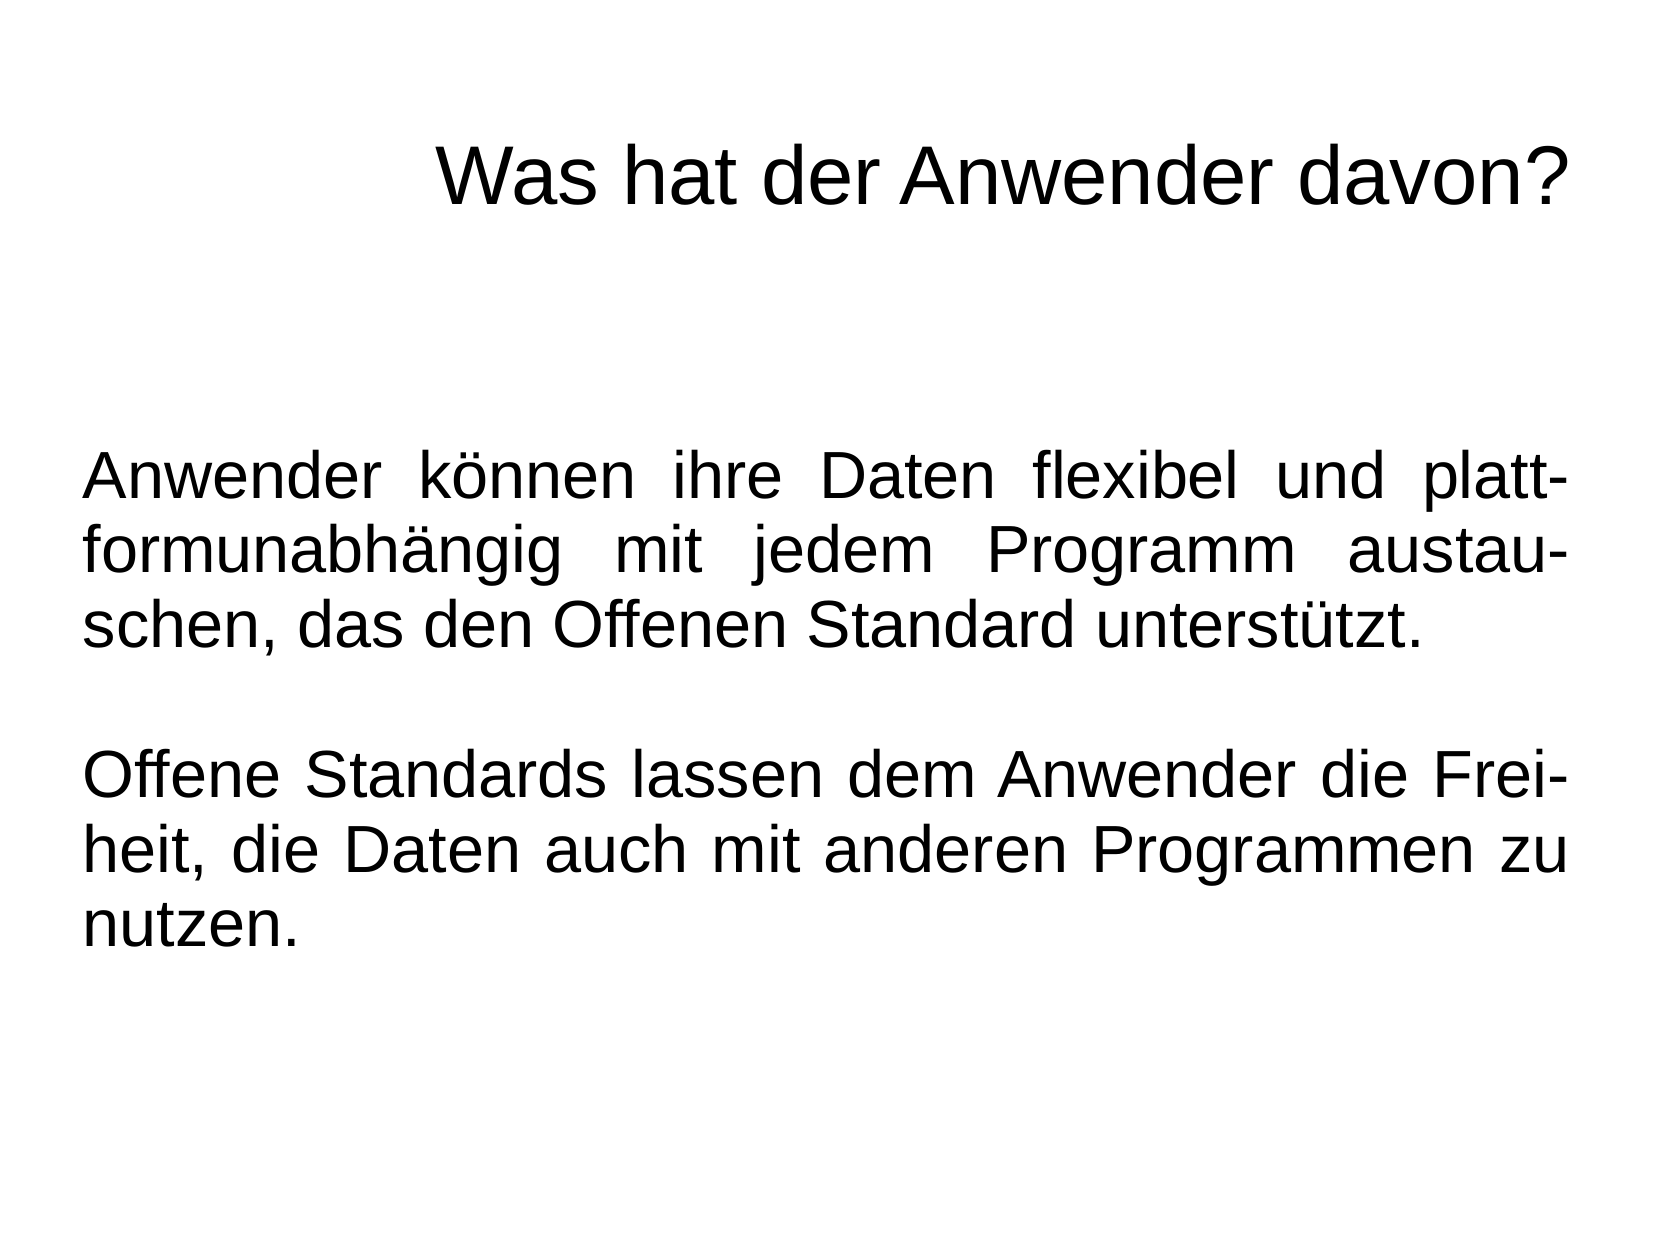

# Was hat der Anwender davon?
Anwender können ihre Daten flexibel und platt-formunabhängig mit jedem Programm austau-schen, das den Offenen Standard unterstützt.
Offene Standards lassen dem Anwender die Frei-heit, die Daten auch mit anderen Programmen zu nutzen.